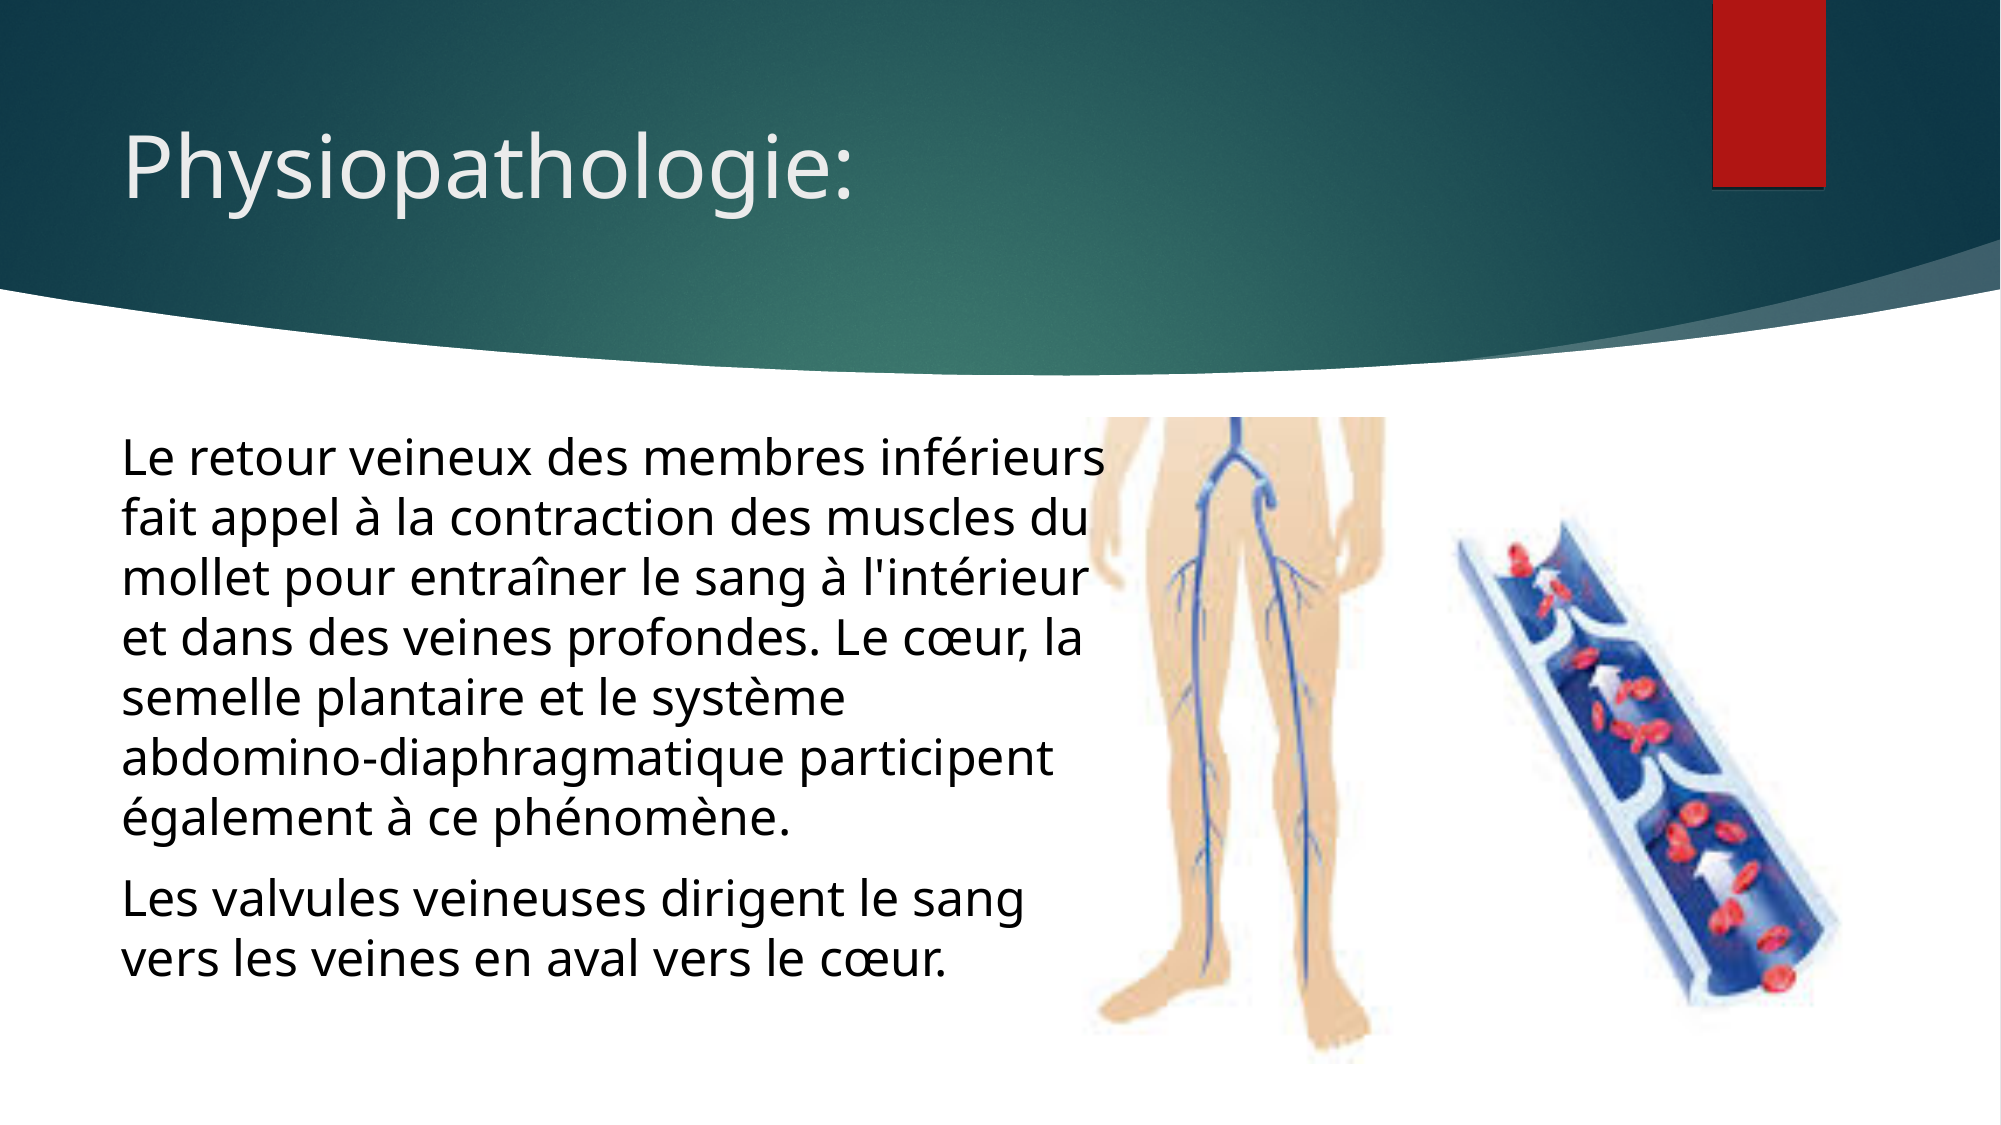

# Physiopathologie:
Le retour veineux des membres inférieurs fait appel à la contraction des muscles du mollet pour entraîner le sang à l'intérieur et dans des veines profondes. Le cœur, la semelle plantaire et le système abdomino-diaphragmatique participent également à ce phénomène.
Les valvules veineuses dirigent le sang vers les veines en aval vers le cœur.